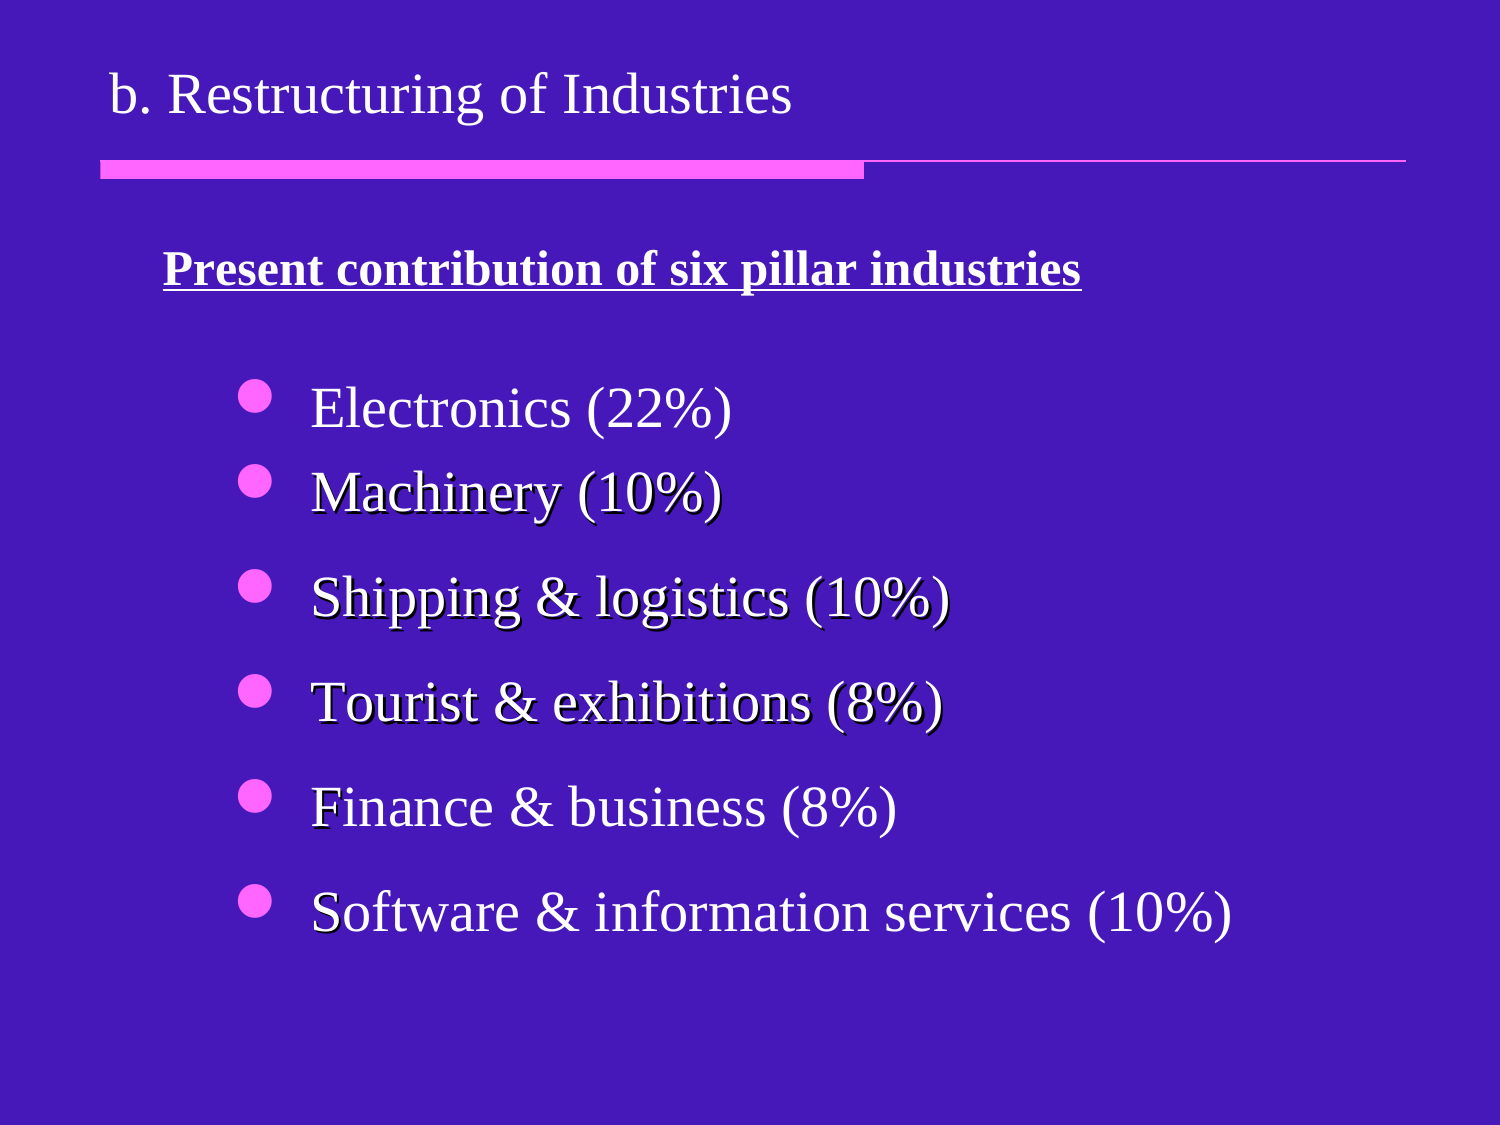

# b. Restructuring of Industries
Present contribution of six pillar industries
Electronics (22%)
Machinery (10%)
Shipping & logistics (10%)
Tourist & exhibitions (8%)
Finance & business (8%)
Software & information services (10%)